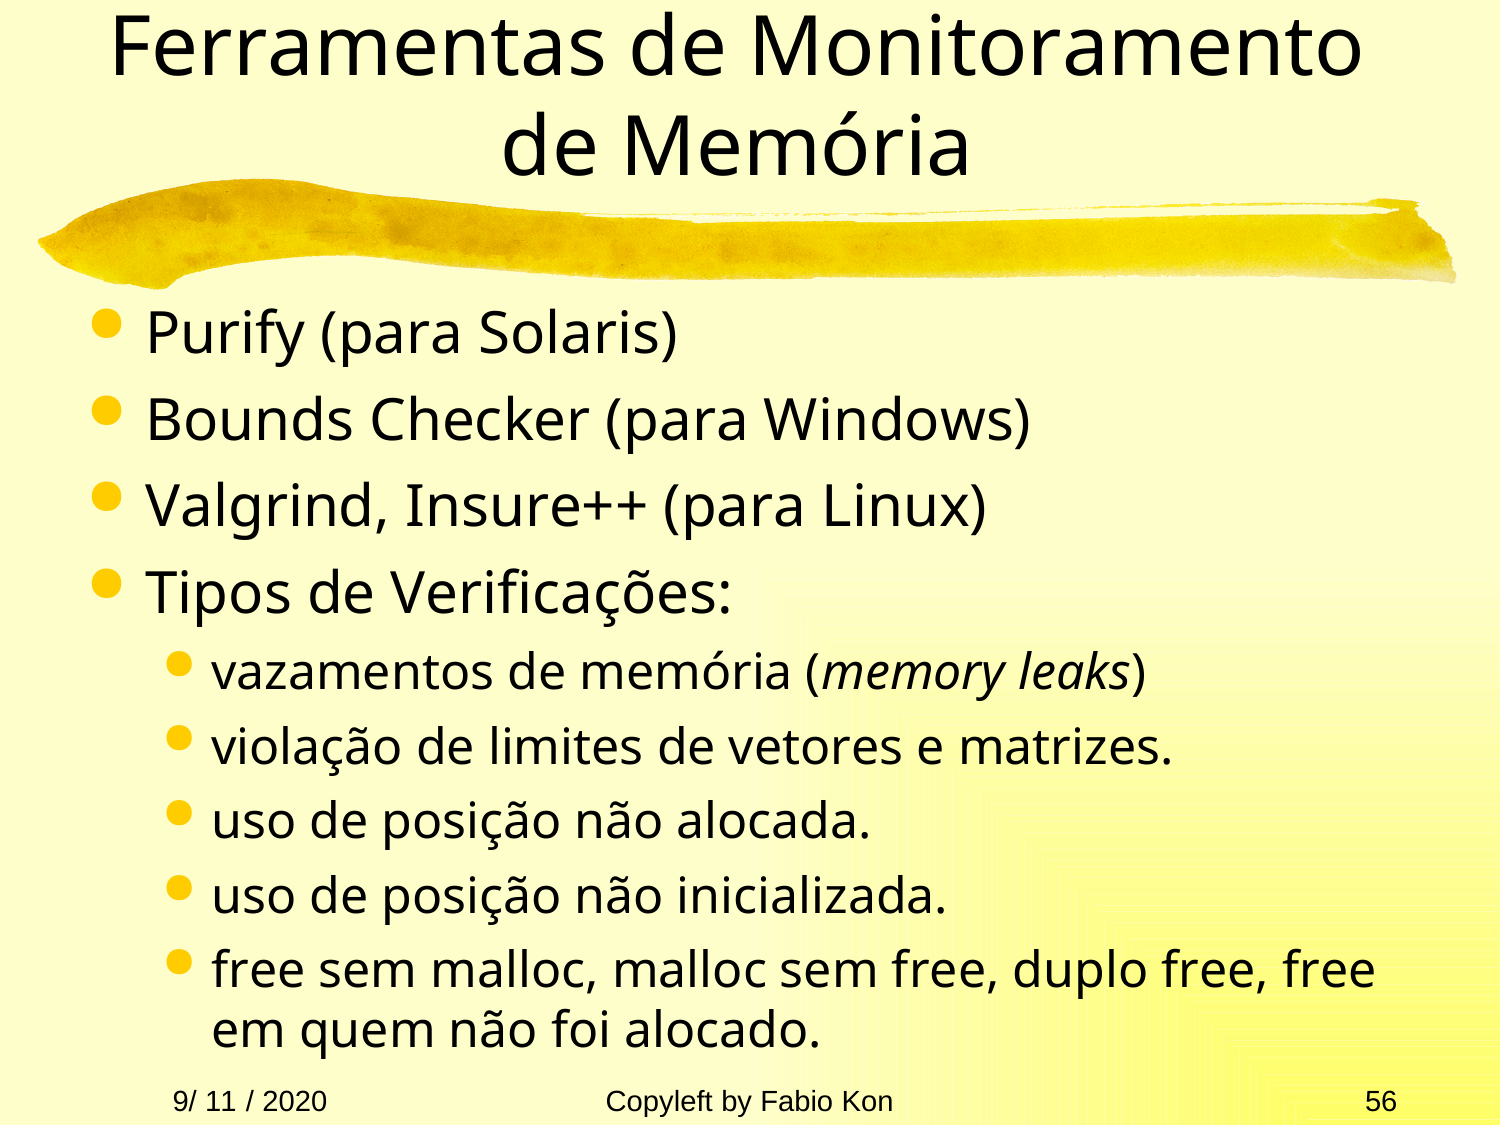

# Ferramentas de Monitoramento de Memória
Purify (para Solaris)
Bounds Checker (para Windows)
Valgrind, Insure++ (para Linux)
Tipos de Verificações:
vazamentos de memória (memory leaks)
violação de limites de vetores e matrizes.
uso de posição não alocada.
uso de posição não inicializada.
free sem malloc, malloc sem free, duplo free, free em quem não foi alocado.
ECOOP'99 OOOSW
56